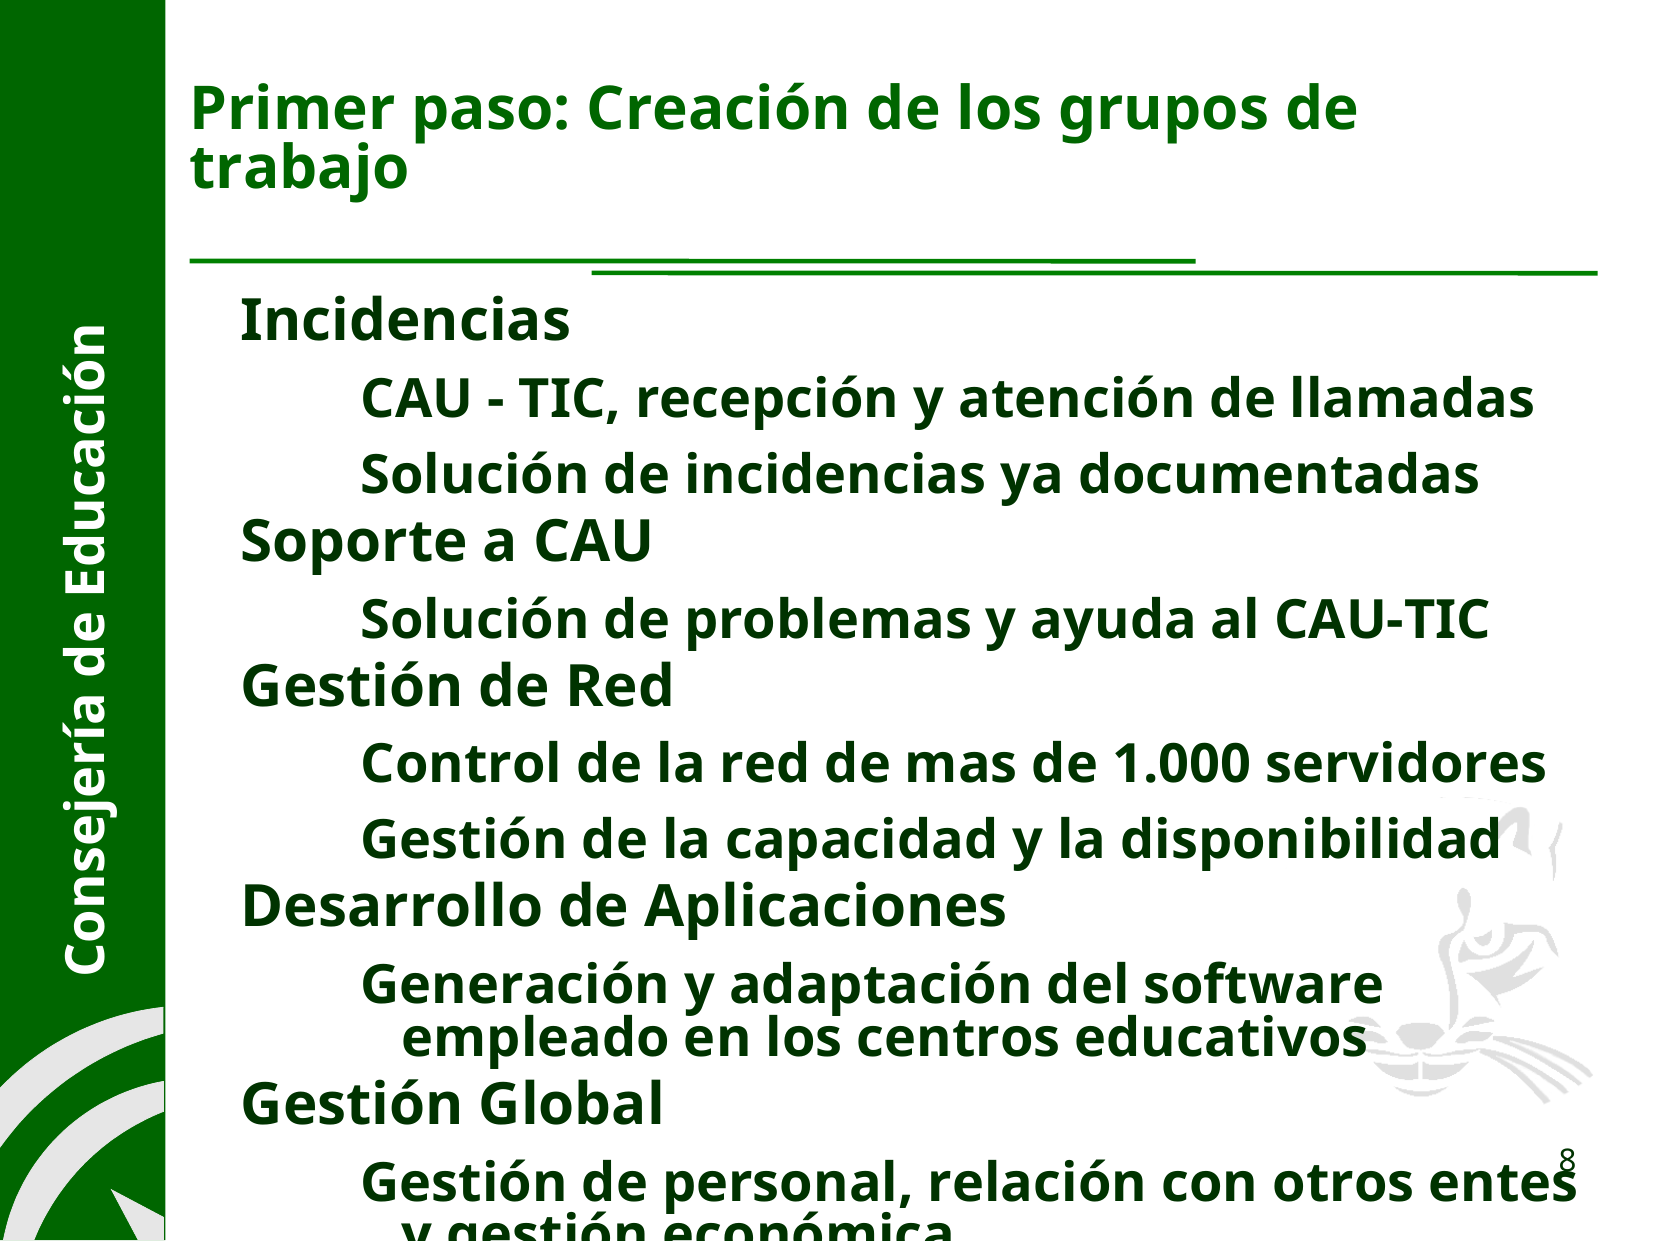

# Primer paso: Creación de los grupos de trabajo
Incidencias
CAU - TIC, recepción y atención de llamadas
Solución de incidencias ya documentadas
Soporte a CAU
Solución de problemas y ayuda al CAU-TIC
Gestión de Red
Control de la red de mas de 1.000 servidores
Gestión de la capacidad y la disponibilidad
Desarrollo de Aplicaciones
Generación y adaptación del software empleado en los centros educativos
Gestión Global
Gestión de personal, relación con otros entes y gestión económica
8